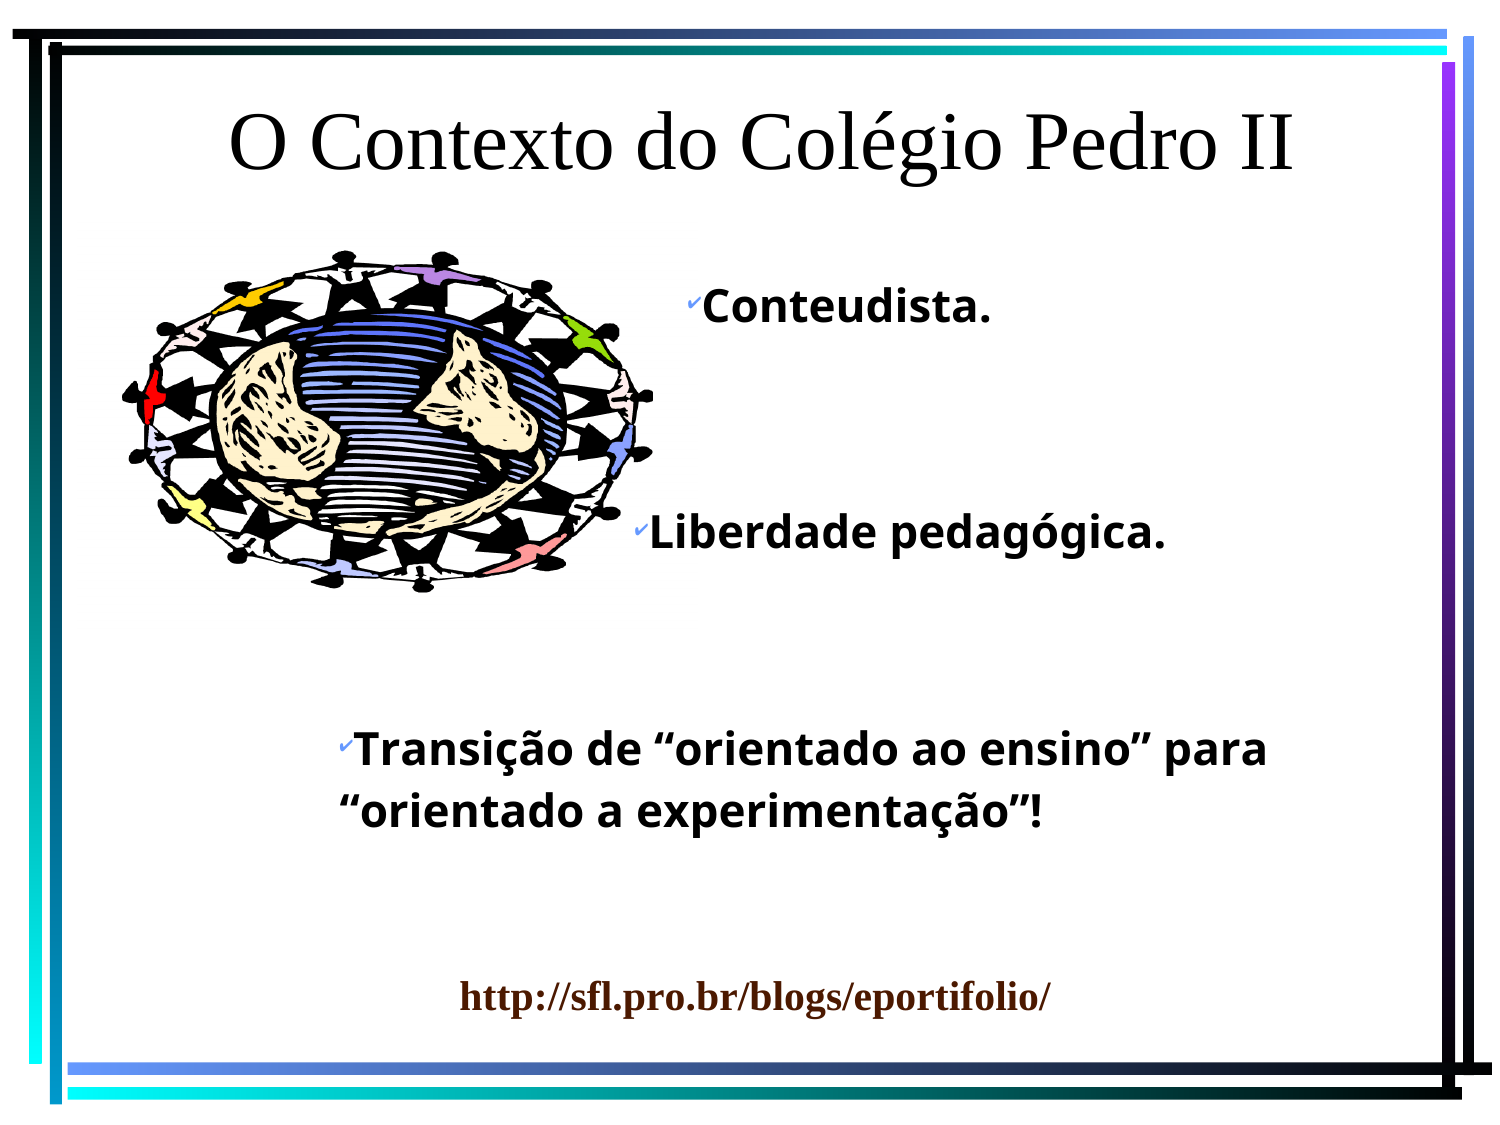

# O Contexto do Colégio Pedro II
Conteudista.
Liberdade pedagógica.
Transição de “orientado ao ensino” para “orientado a experimentação”!
 http://sfl.pro.br/blogs/eportifolio/